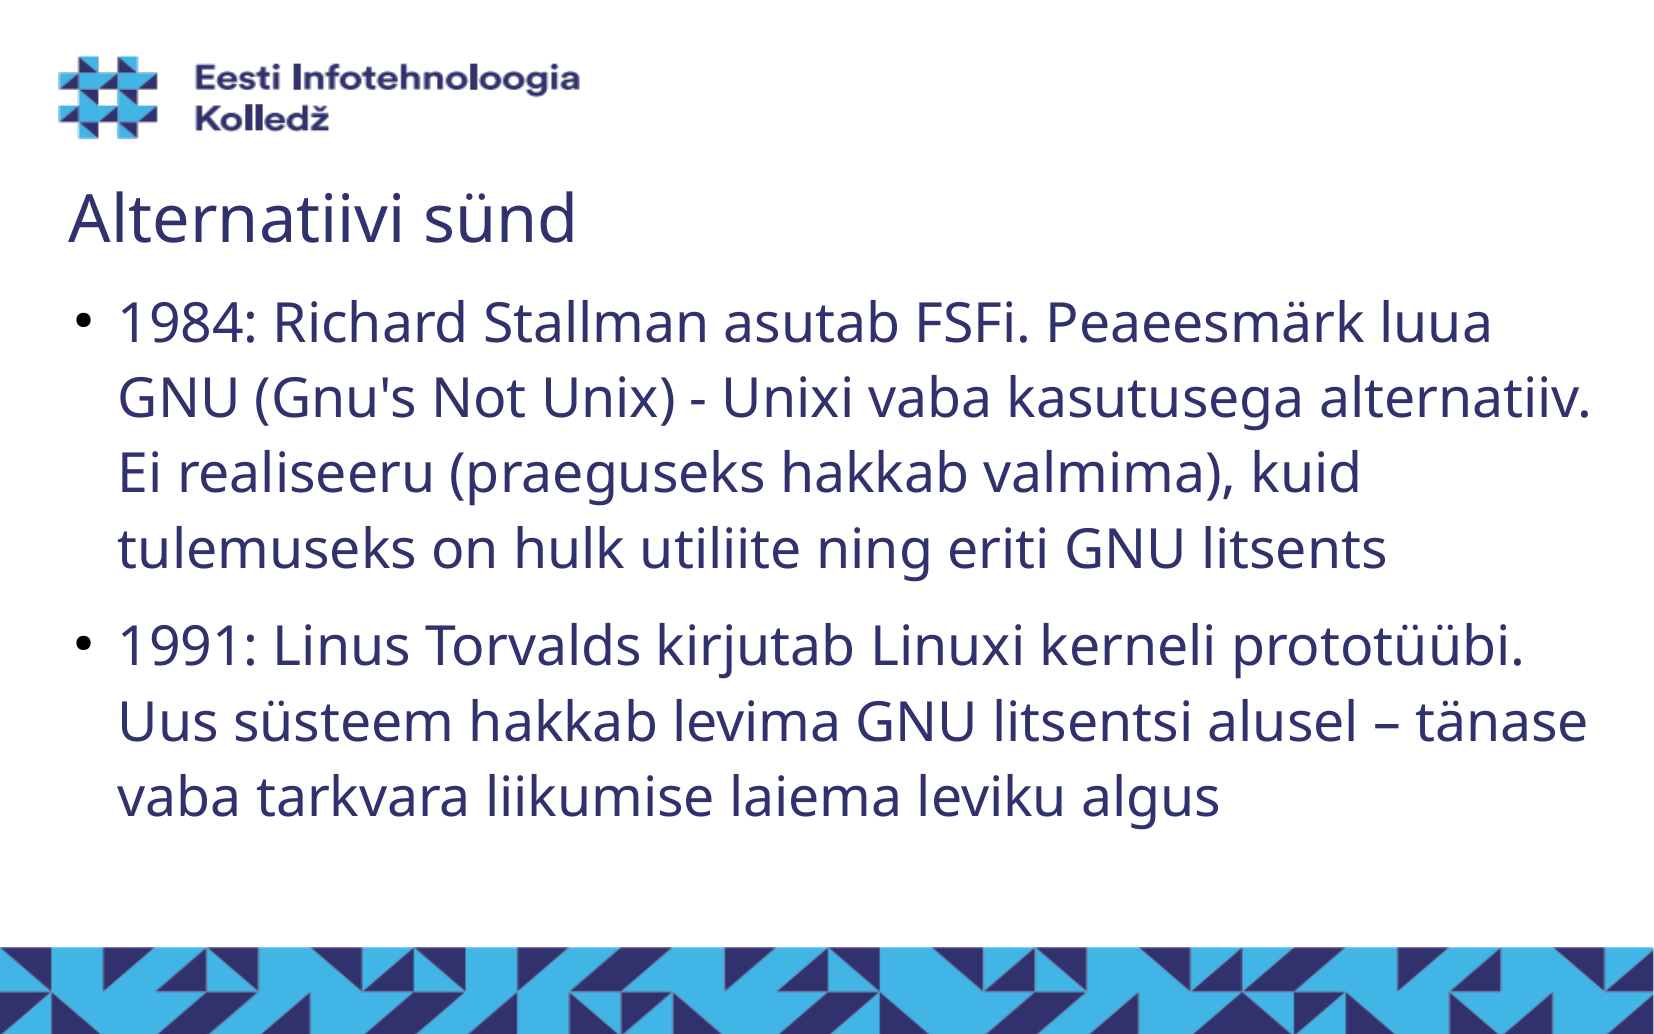

# Alternatiivi sünd
1984: Richard Stallman asutab FSFi. Peaeesmärk luua GNU (Gnu's Not Unix) - Unixi vaba kasutusega alternatiiv. Ei realiseeru (praeguseks hakkab valmima), kuid tulemuseks on hulk utiliite ning eriti GNU litsents
1991: Linus Torvalds kirjutab Linuxi kerneli prototüübi. Uus süsteem hakkab levima GNU litsentsi alusel – tänase vaba tarkvara liikumise laiema leviku algus